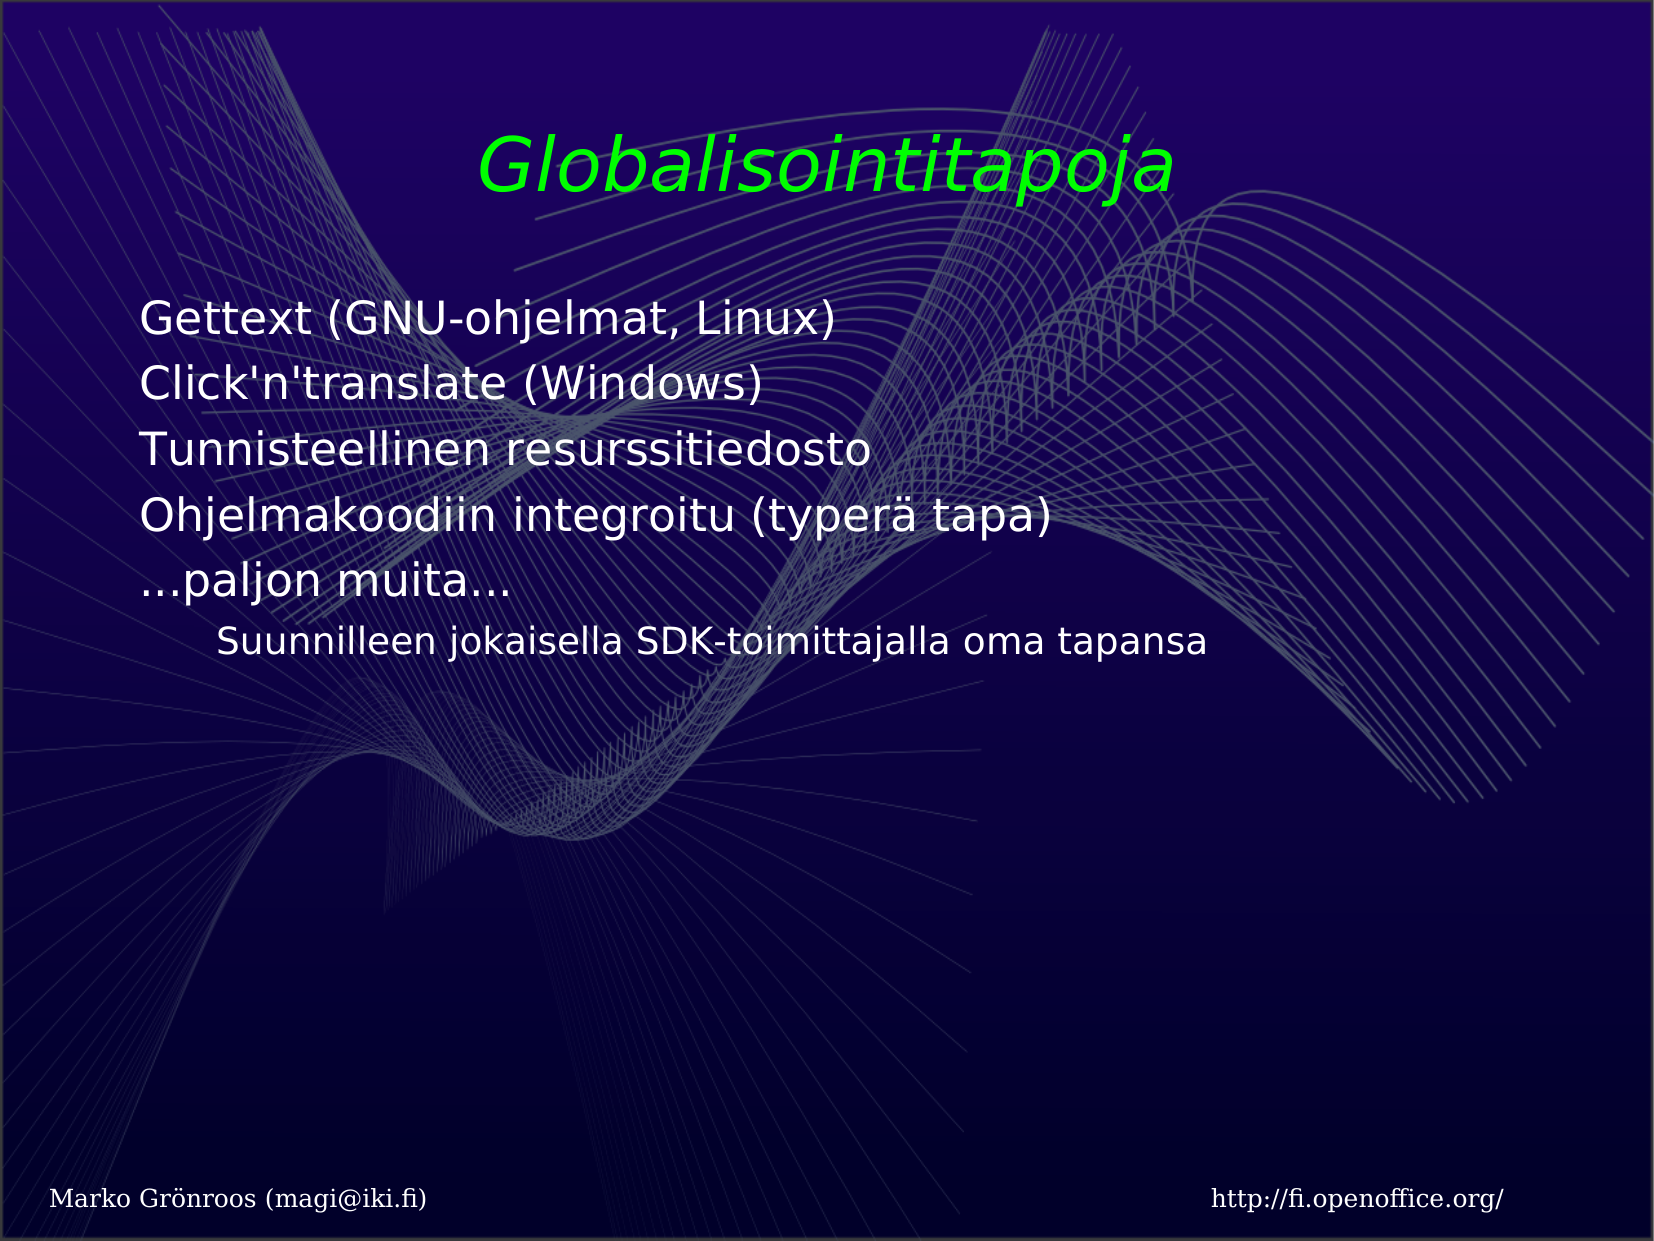

# Globalisointitapoja
Gettext (GNU-ohjelmat, Linux)
Click'n'translate (Windows)
Tunnisteellinen resurssitiedosto
Ohjelmakoodiin integroitu (typerä tapa)
...paljon muita...
Suunnilleen jokaisella SDK-toimittajalla oma tapansa